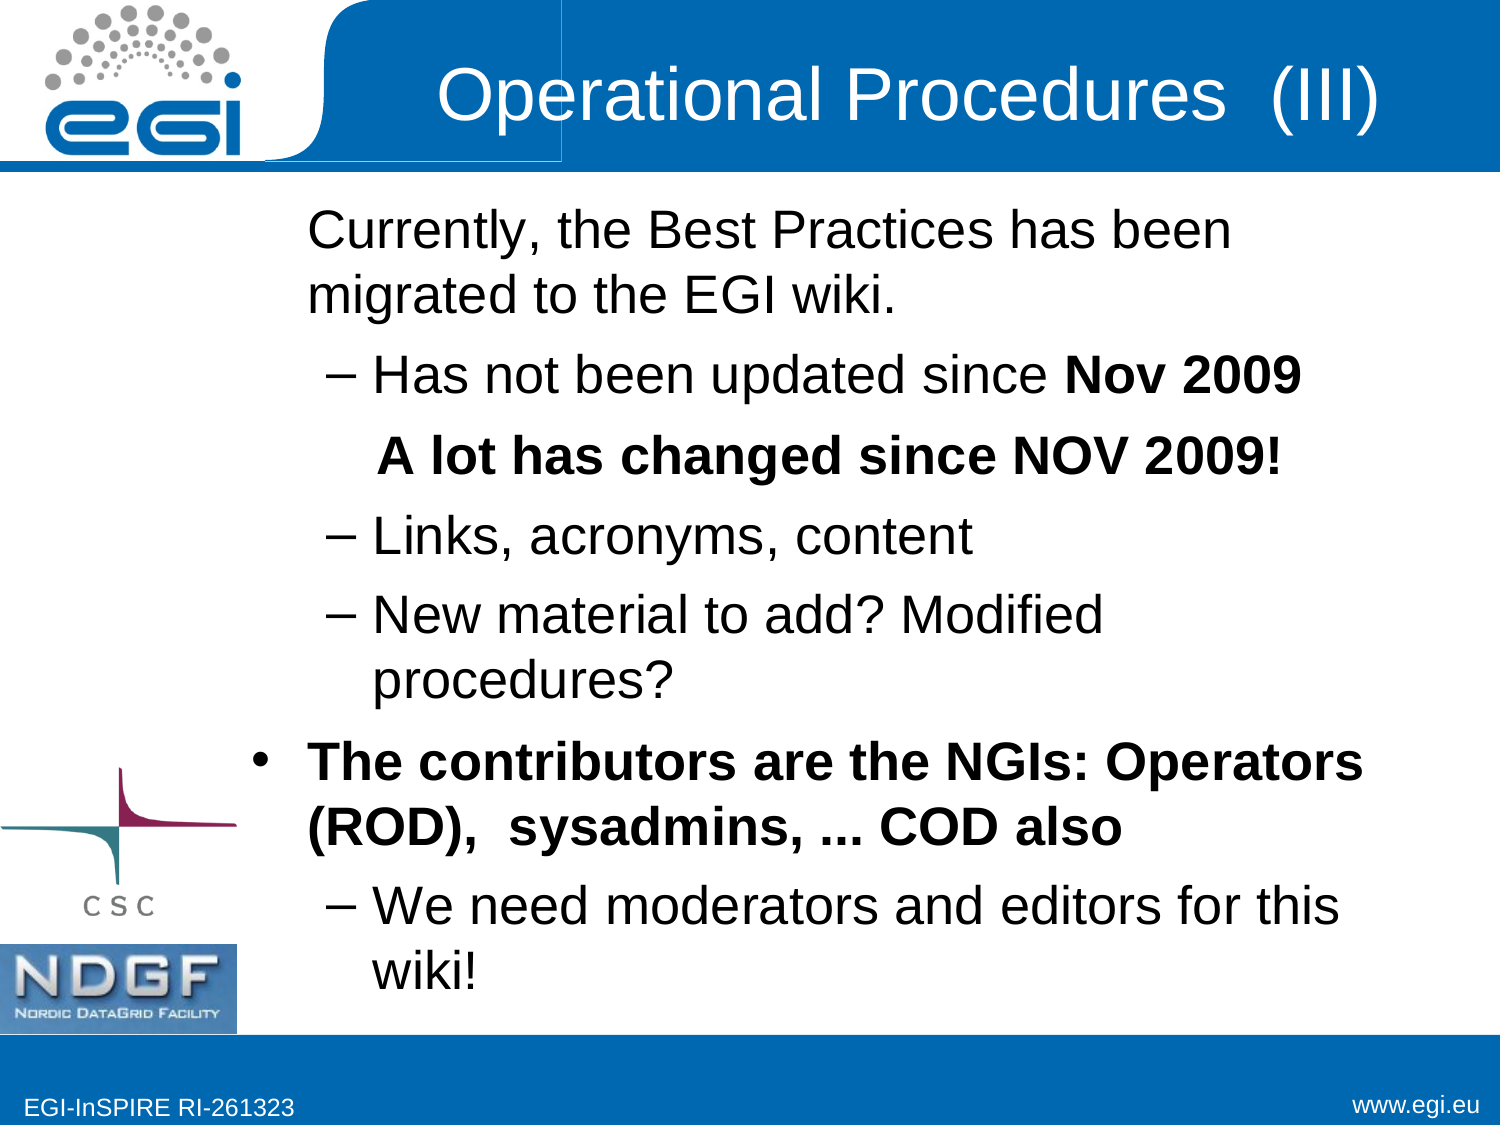

# Operational Procedures (III)
Currently, the Best Practices has been migrated to the EGI wiki.
Has not been updated since Nov 2009
A lot has changed since NOV 2009!
Links, acronyms, content
New material to add? Modified procedures?
The contributors are the NGIs: Operators (ROD), sysadmins, ... COD also
We need moderators and editors for this wiki!